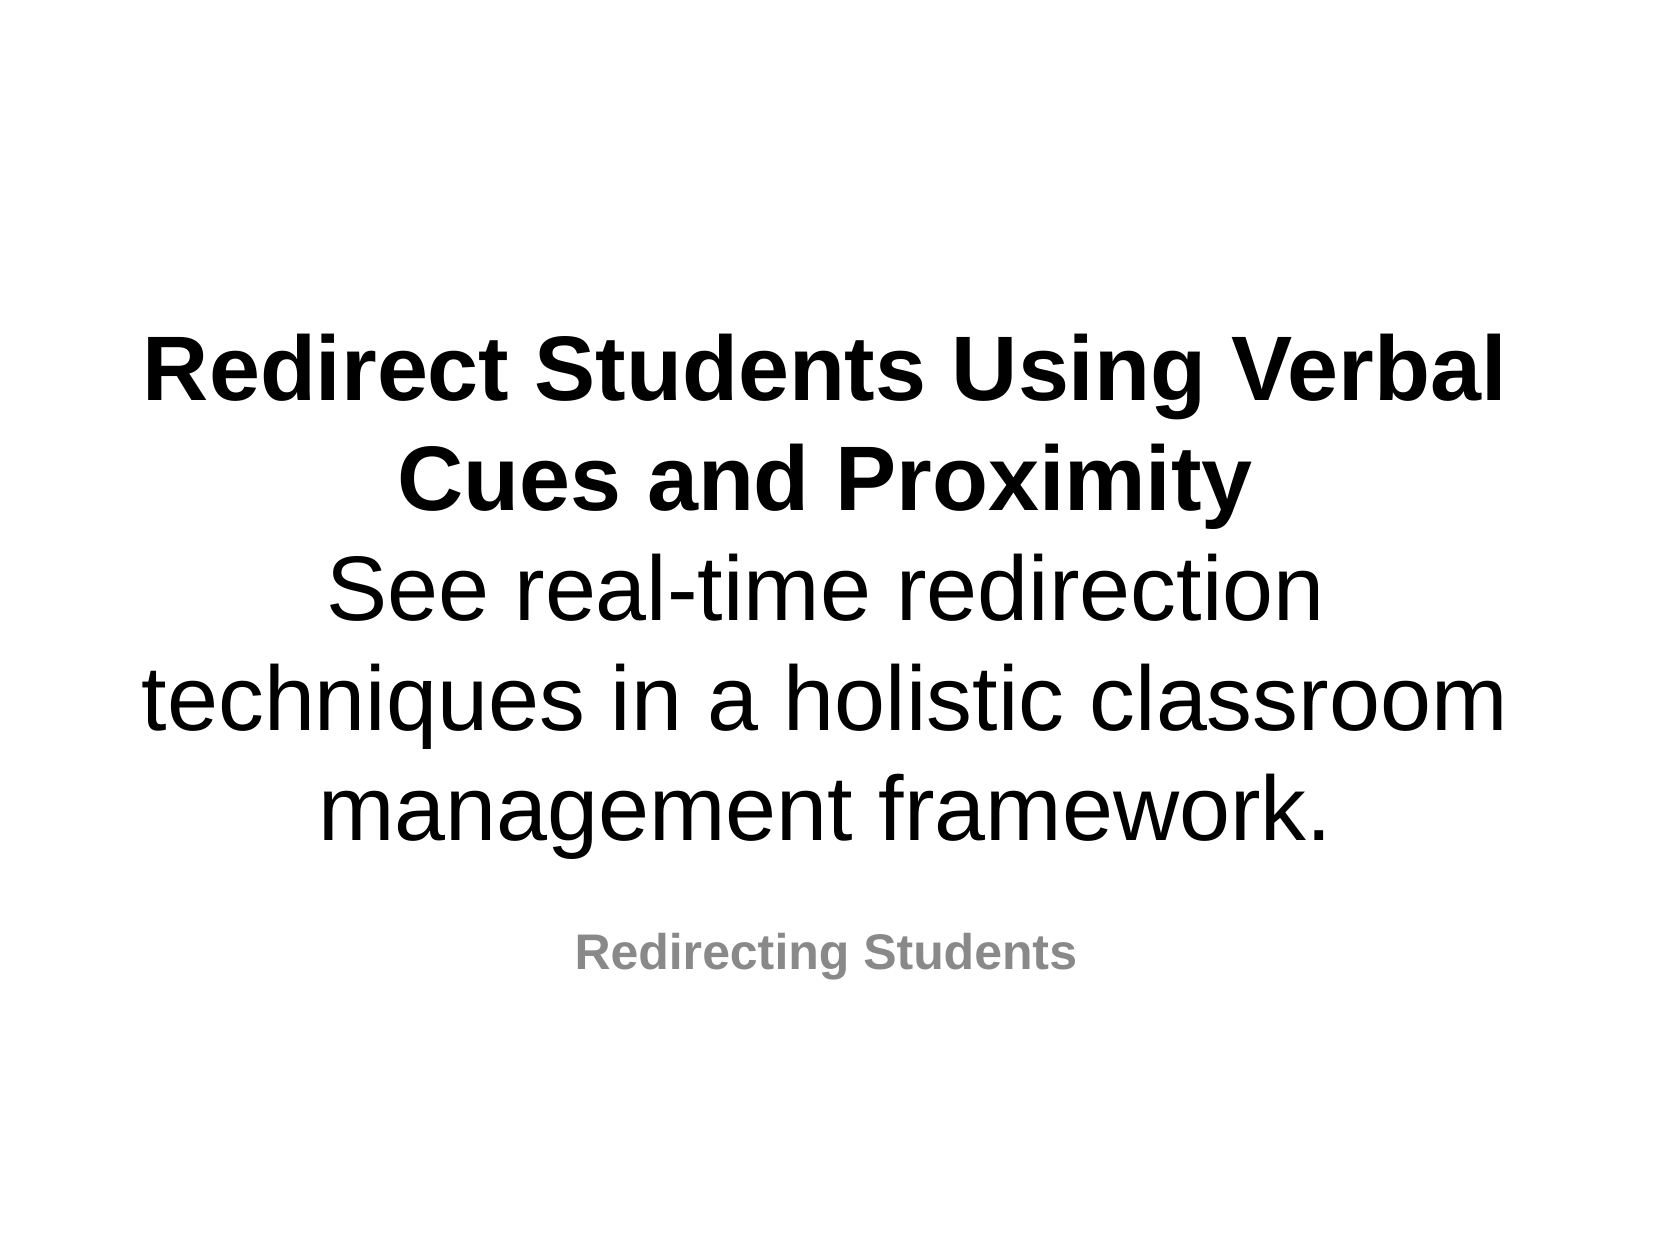

# Redirect Students Using Verbal Cues and Proximity See real-time redirection techniques in a holistic classroom management framework.
Redirecting Students